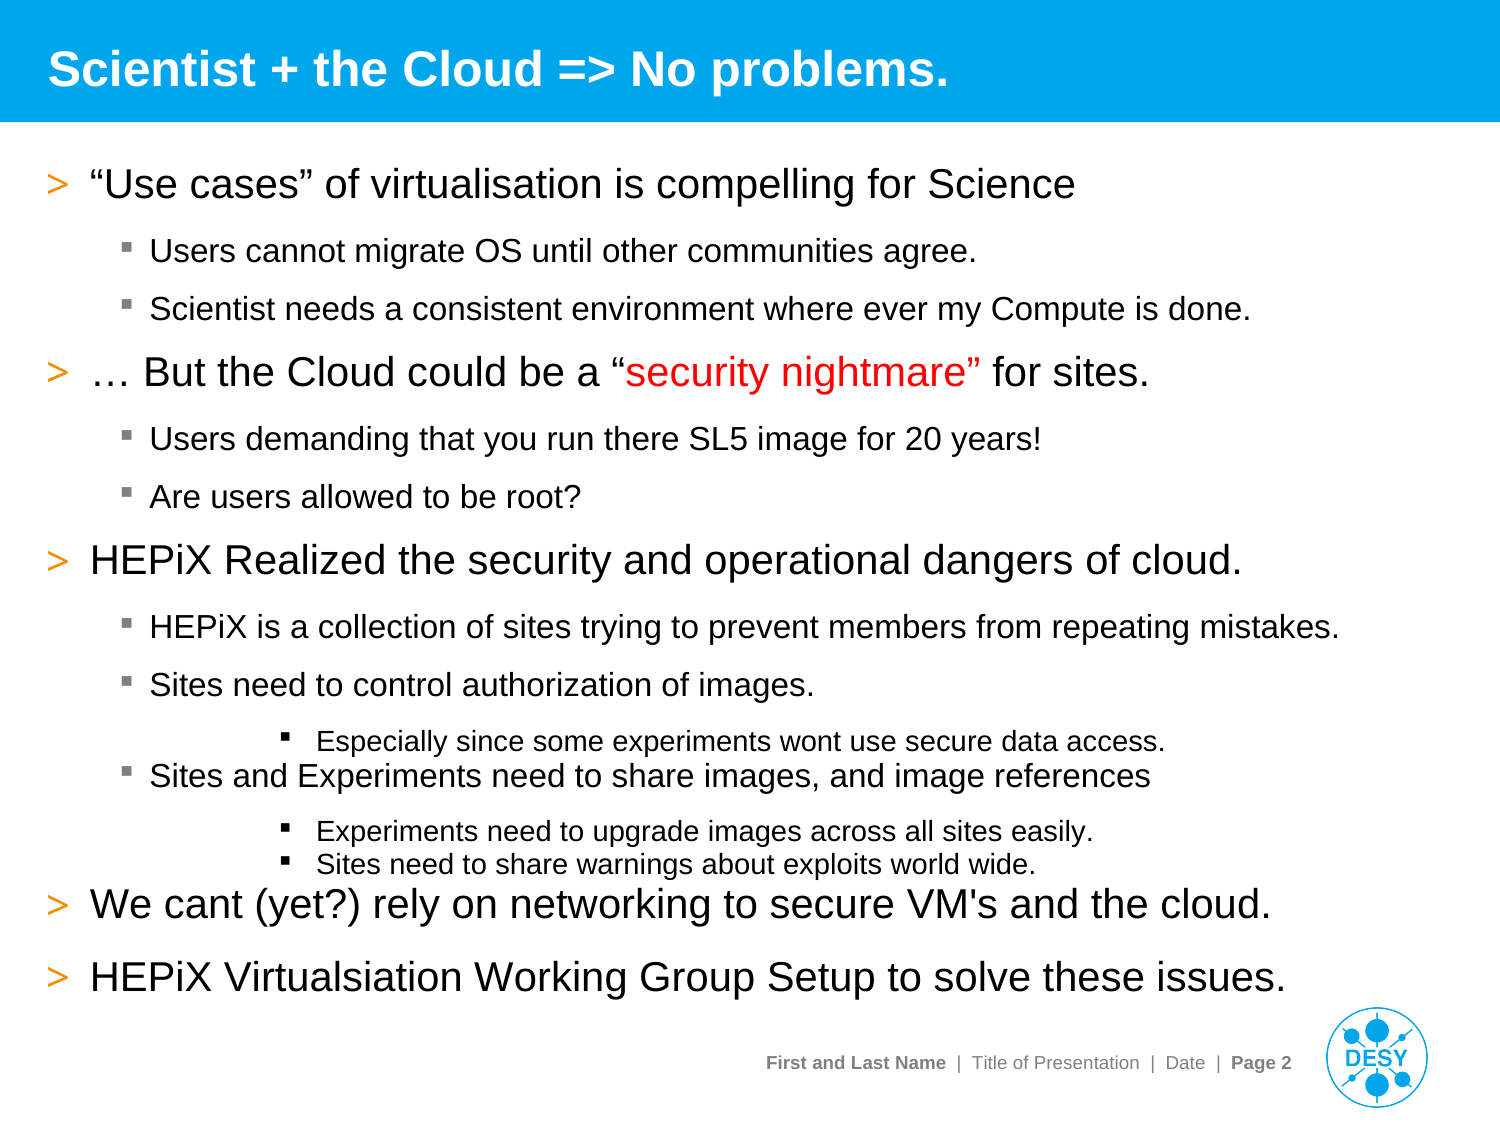

# Scientist + the Cloud => No problems.
“Use cases” of virtualisation is compelling for Science
Users cannot migrate OS until other communities agree.
Scientist needs a consistent environment where ever my Compute is done.
… But the Cloud could be a “security nightmare” for sites.
Users demanding that you run there SL5 image for 20 years!
Are users allowed to be root?
HEPiX Realized the security and operational dangers of cloud.
HEPiX is a collection of sites trying to prevent members from repeating mistakes.
Sites need to control authorization of images.
Especially since some experiments wont use secure data access.
Sites and Experiments need to share images, and image references
Experiments need to upgrade images across all sites easily.
Sites need to share warnings about exploits world wide.
We cant (yet?) rely on networking to secure VM's and the cloud.
HEPiX Virtualsiation Working Group Setup to solve these issues.